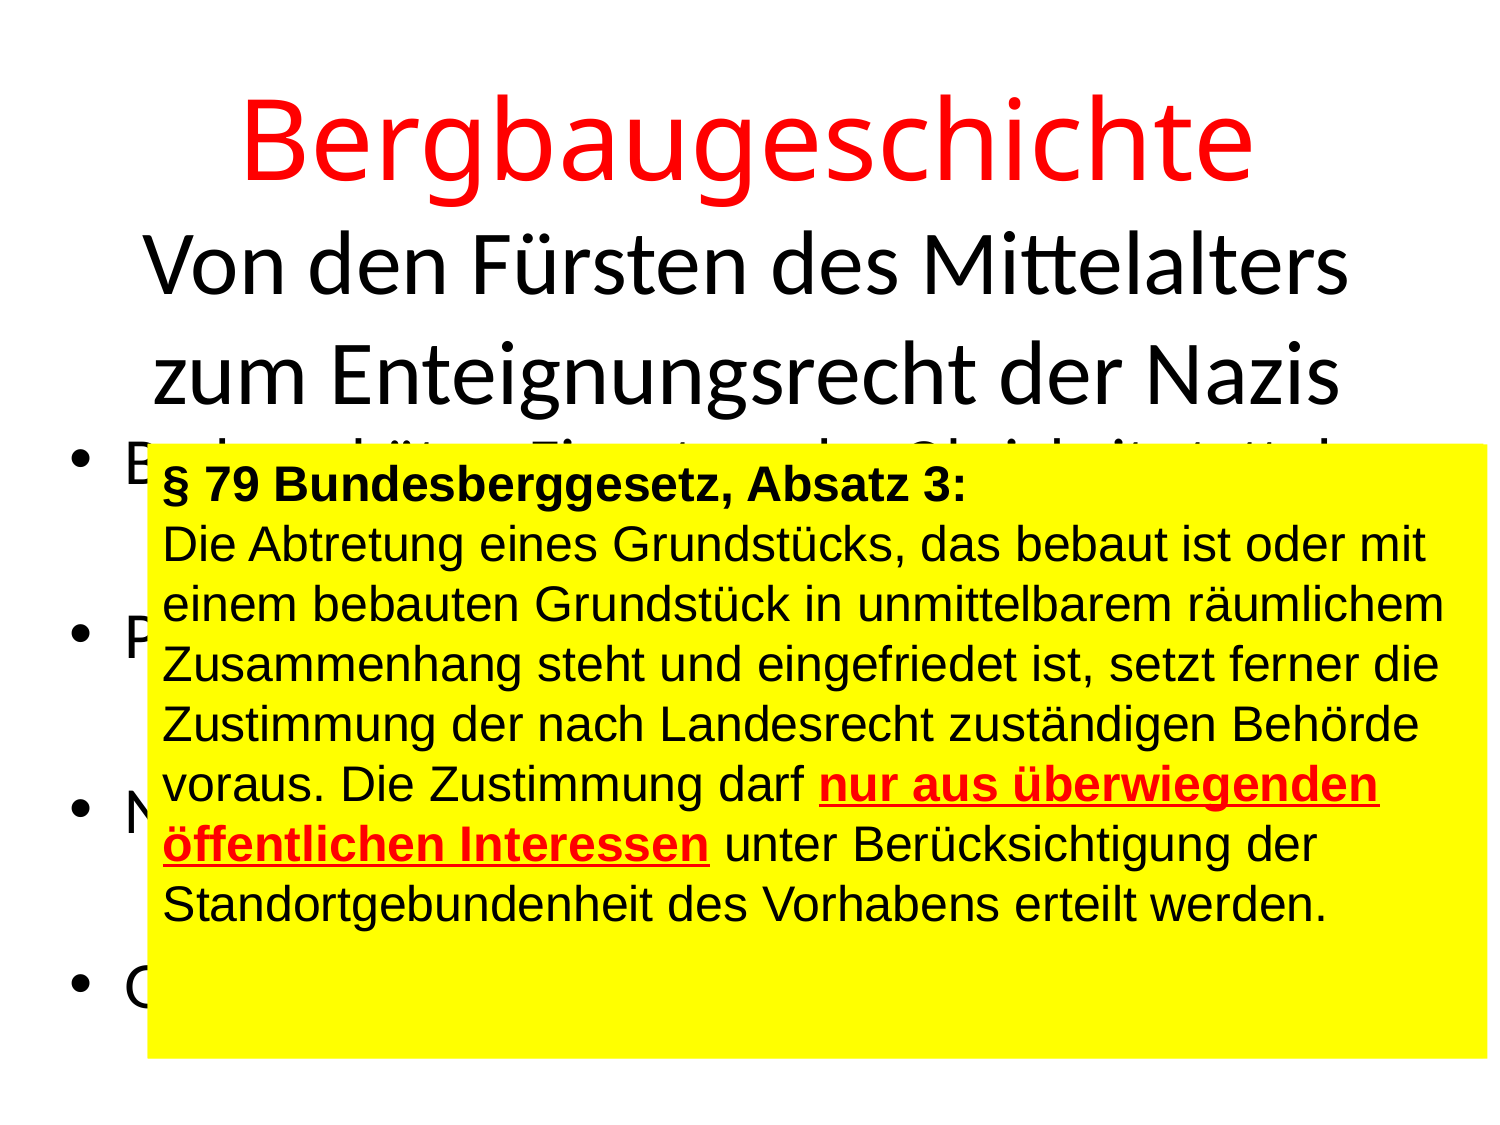

# Bergbaugeschichte Von den Fürsten des Mittelalters zum Enteignungsrecht der Nazis
Bodenschätze: Eigentum der Obrigkeit statt der GrundstücksbesitzerInnen seit fast 1000 Jahren
Privilegierter Zugriff oder
Weitergabe der Nutzungsrechte
Neuerung im Dritten Reich:
Verknüpfung mit Enteignungsparagraph
Gilt weitgehend bis heute …
§ 79 Bundesberggesetz, Absatz 3:
Die Abtretung eines Grundstücks, das bebaut ist oder mit einem bebauten Grundstück in unmittelbarem räumlichem Zusammenhang steht und eingefriedet ist, setzt ferner die Zustimmung der nach Landesrecht zuständigen Behörde voraus. Die Zustimmung darf nur aus überwiegenden öffentlichen Interessen unter Berücksichtigung der Standortgebundenheit des Vorhabens erteilt werden.
§ 79 Bundesberggesetz, Absatz 1:
Die Grundabtretung ist im einzelnen Falle zulässig, wenn sie dem Wohle der Allgemeinheit dient, insbesondere die Versorgung des Marktes mit Rohstoffen, die Erhaltung der Arbeitsplätze im Bergbau, der Bestand oder die Verbesserung der Wirtschaftsstruktur oder der sinnvolle und planmäßige Abbau der Lagerstätte gesichert werden sollen, und der Grundabtretungszweck unter Beachtung der Standortgebundenheit des Gewinnungsbetriebes auf andere zumutbare Weise nicht erreicht werden kann.